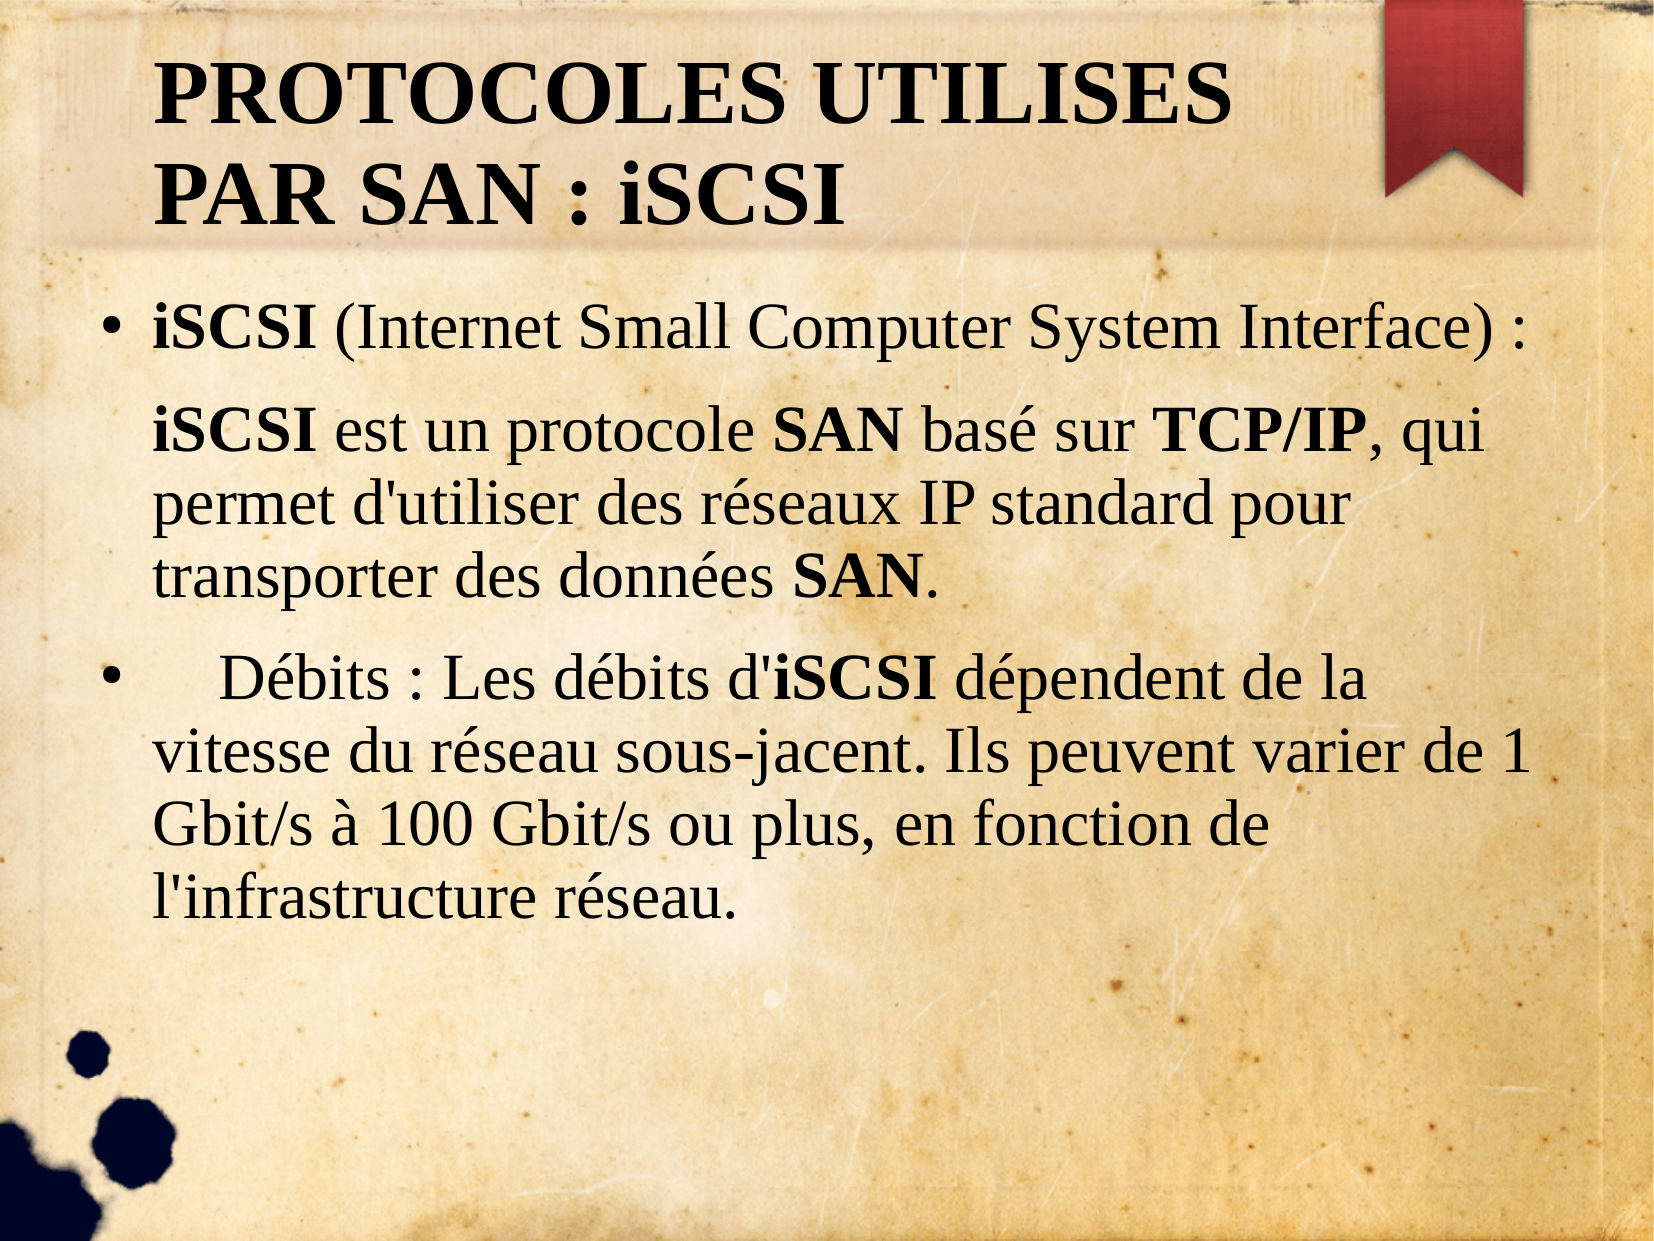

# PROTOCOLES UTILISES PAR SAN : iSCSI
iSCSI (Internet Small Computer System Interface) :
iSCSI est un protocole SAN basé sur TCP/IP, qui permet d'utiliser des réseaux IP standard pour transporter des données SAN.
 Débits : Les débits d'iSCSI dépendent de la vitesse du réseau sous-jacent. Ils peuvent varier de 1 Gbit/s à 100 Gbit/s ou plus, en fonction de l'infrastructure réseau.